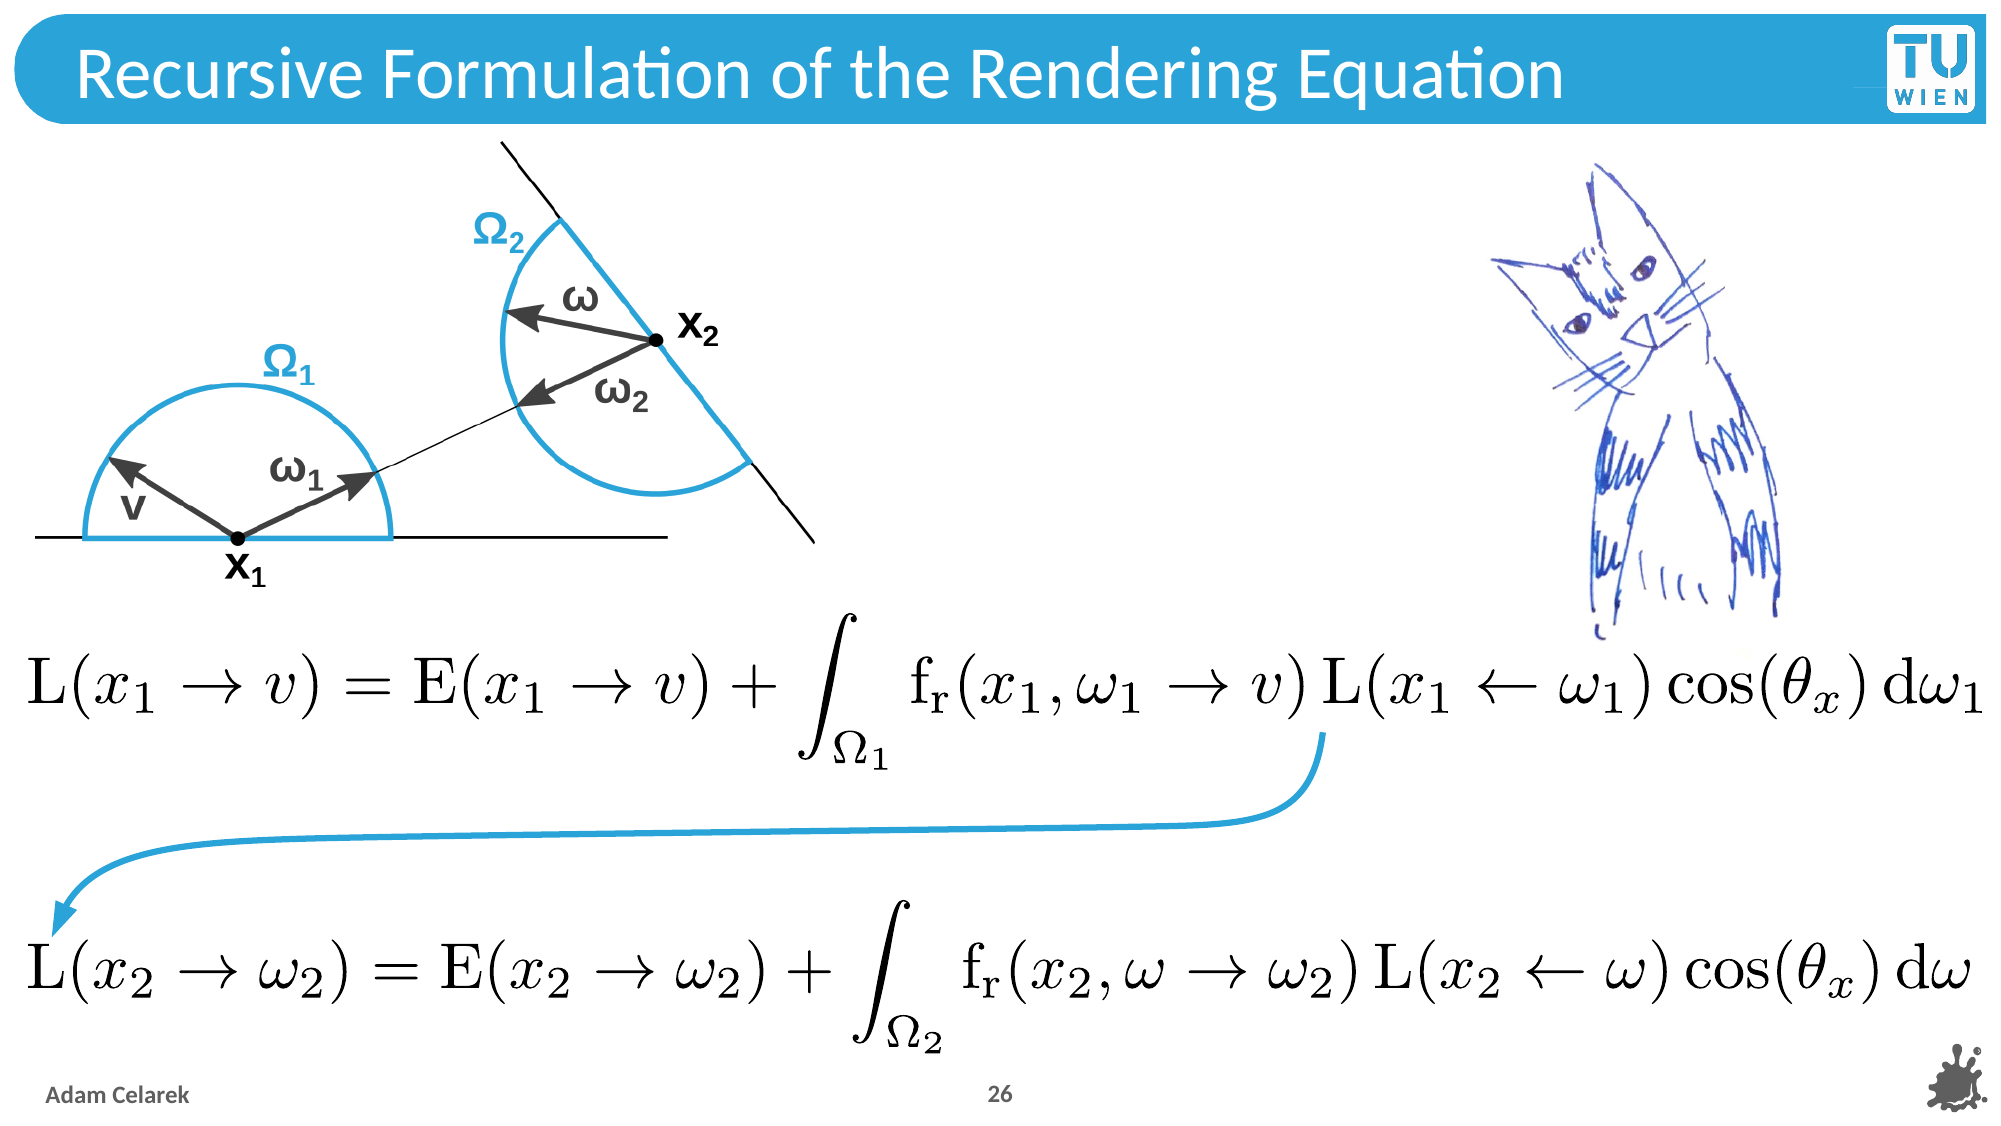

# Recursive Formulation of the Rendering Equation
Adam Celarek